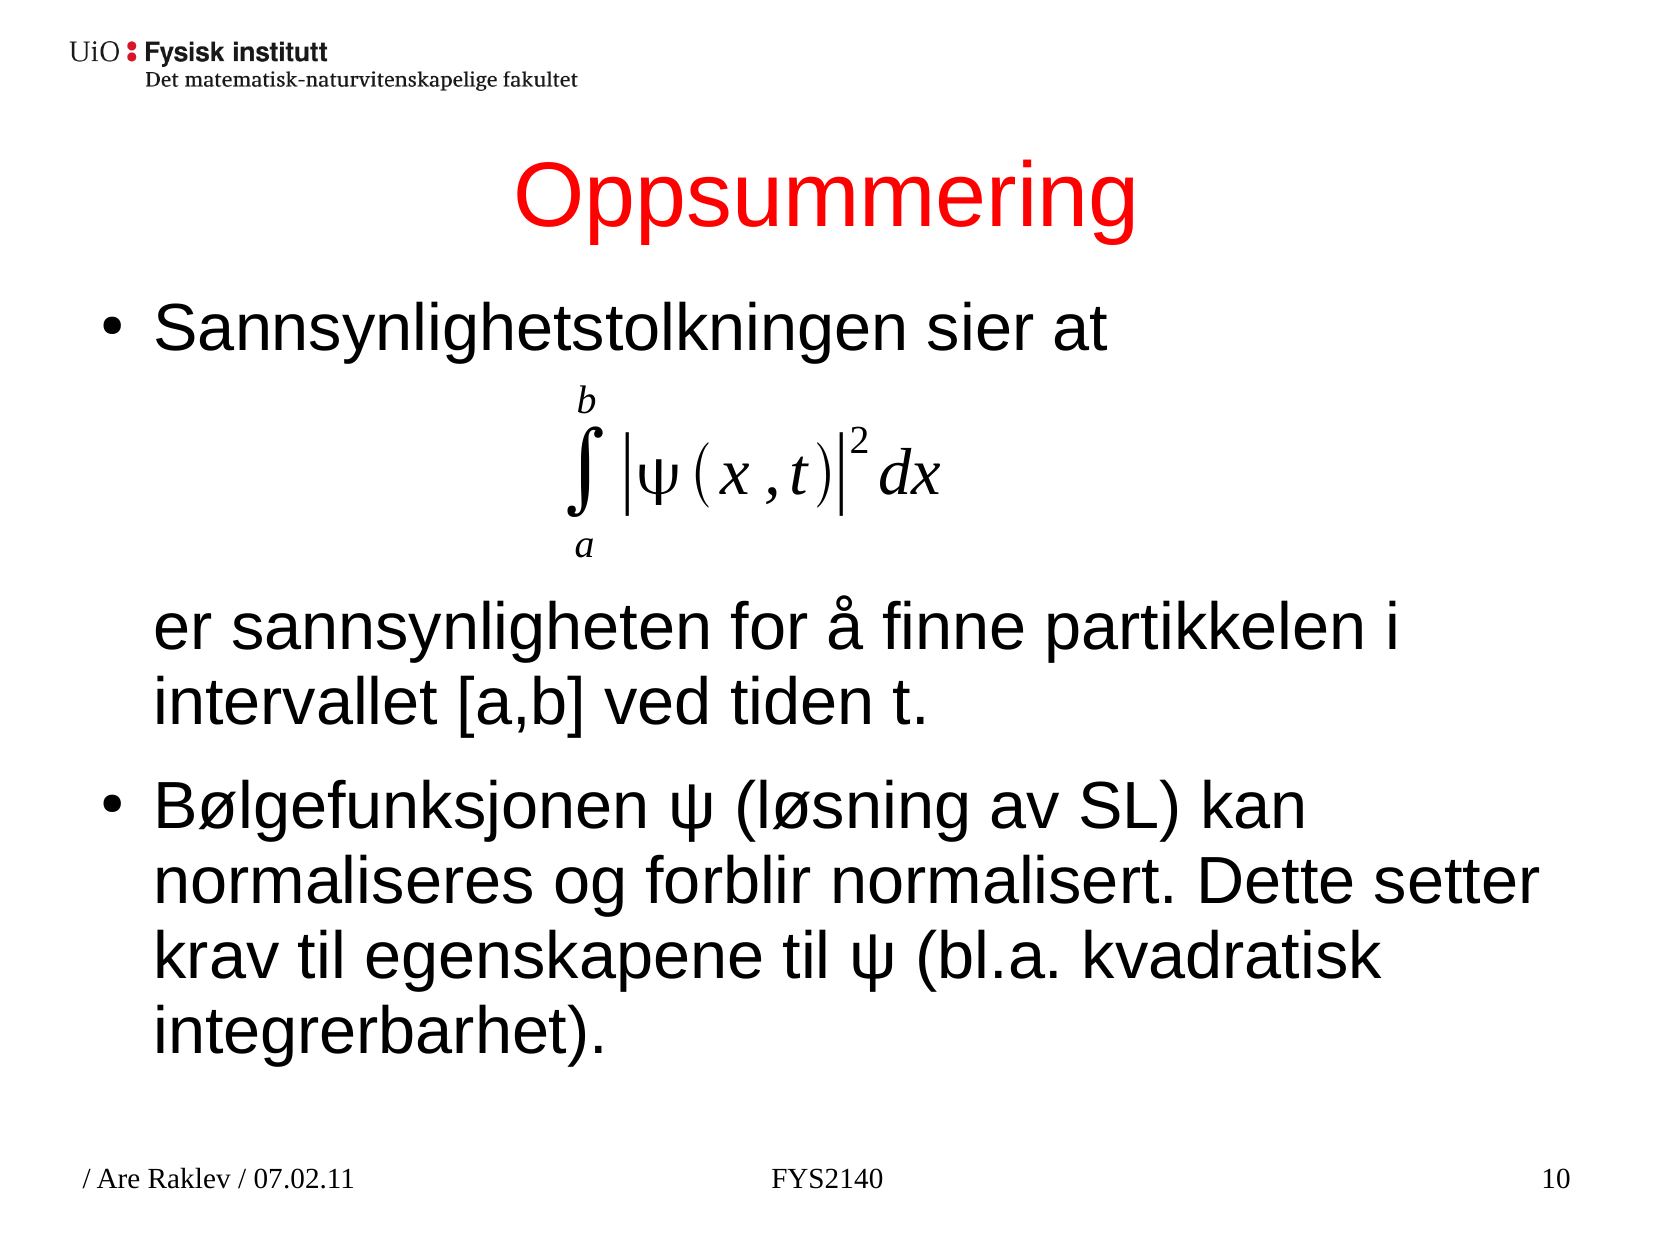

# Oppsummering
Sannsynlighetstolkningen sier at
er sannsynligheten for å finne partikkelen i intervallet [a,b] ved tiden t.
Bølgefunksjonen ψ (løsning av SL) kan normaliseres og forblir normalisert. Dette setter krav til egenskapene til ψ (bl.a. kvadratisk integrerbarhet).
/ Are Raklev / 07.02.11
FYS2140
10